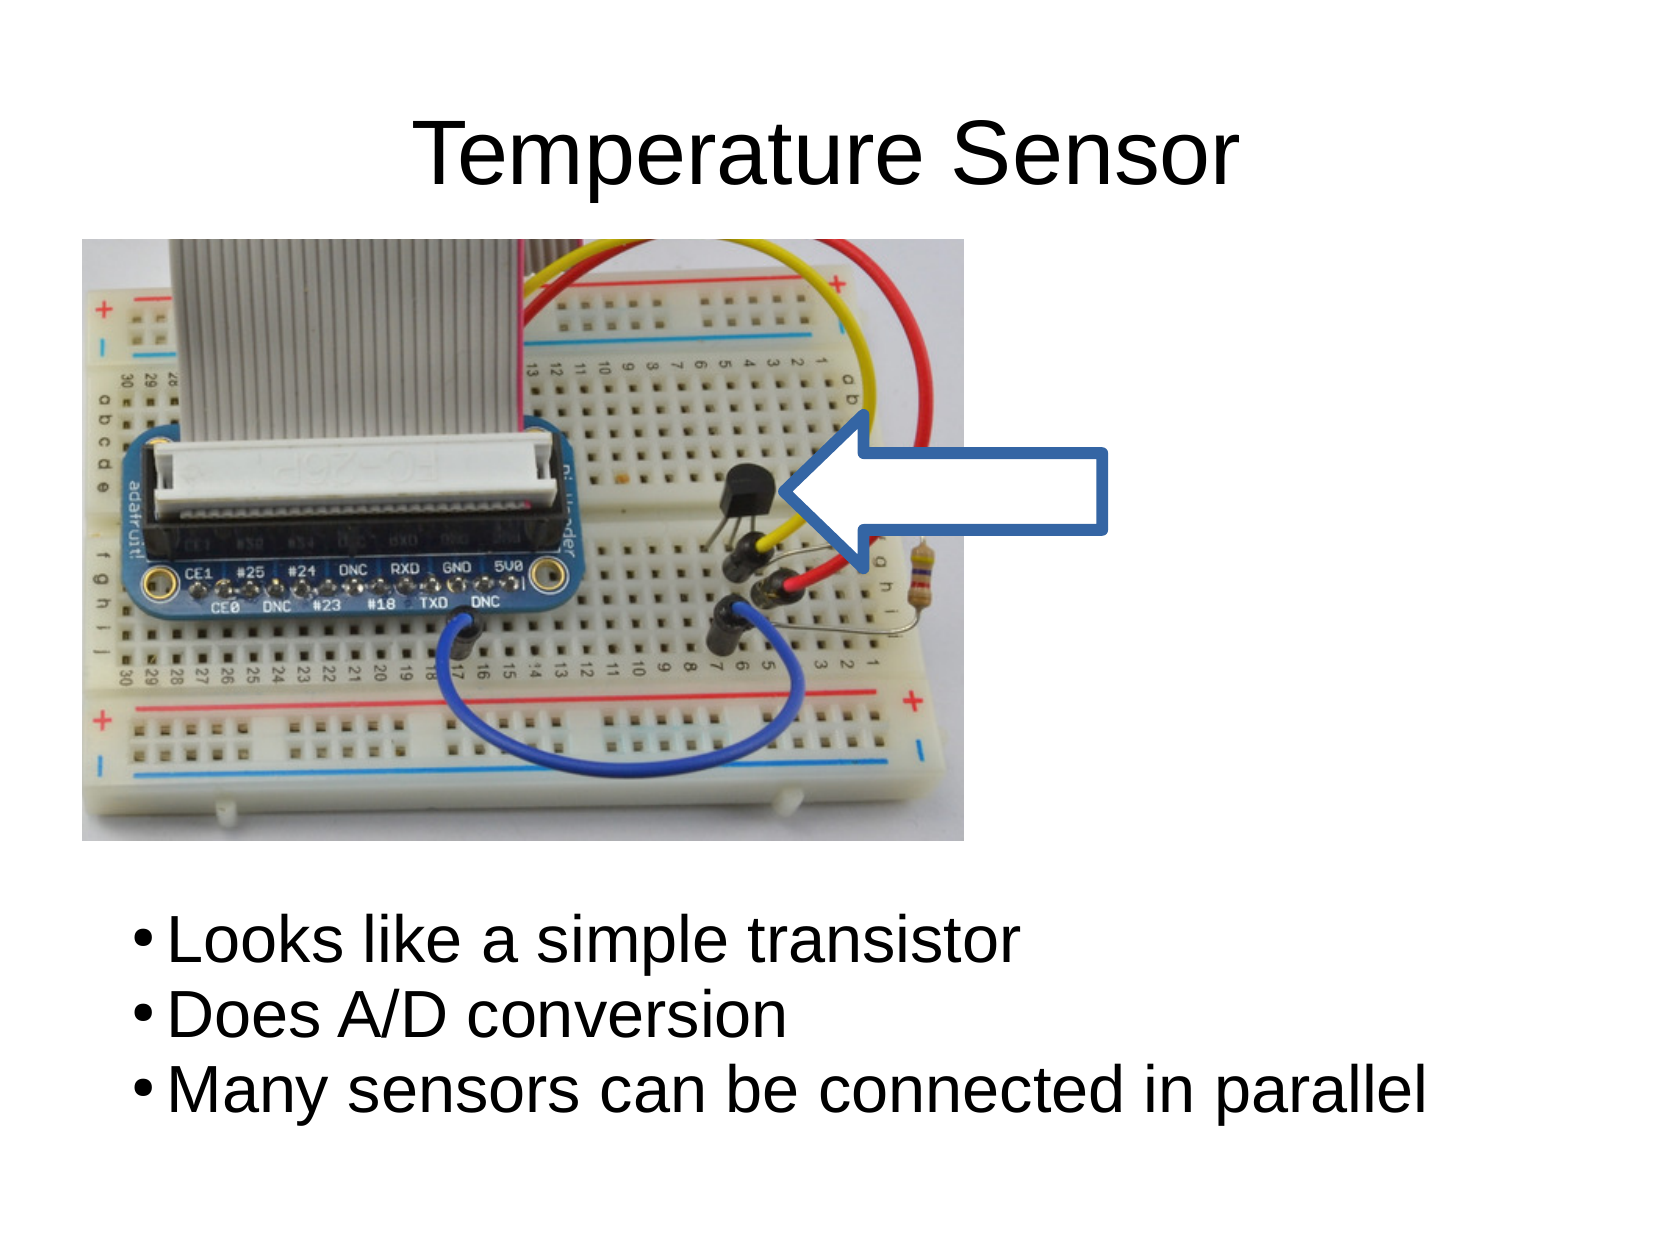

# Temperature Sensor
Looks like a simple transistor
Does A/D conversion
Many sensors can be connected in parallel